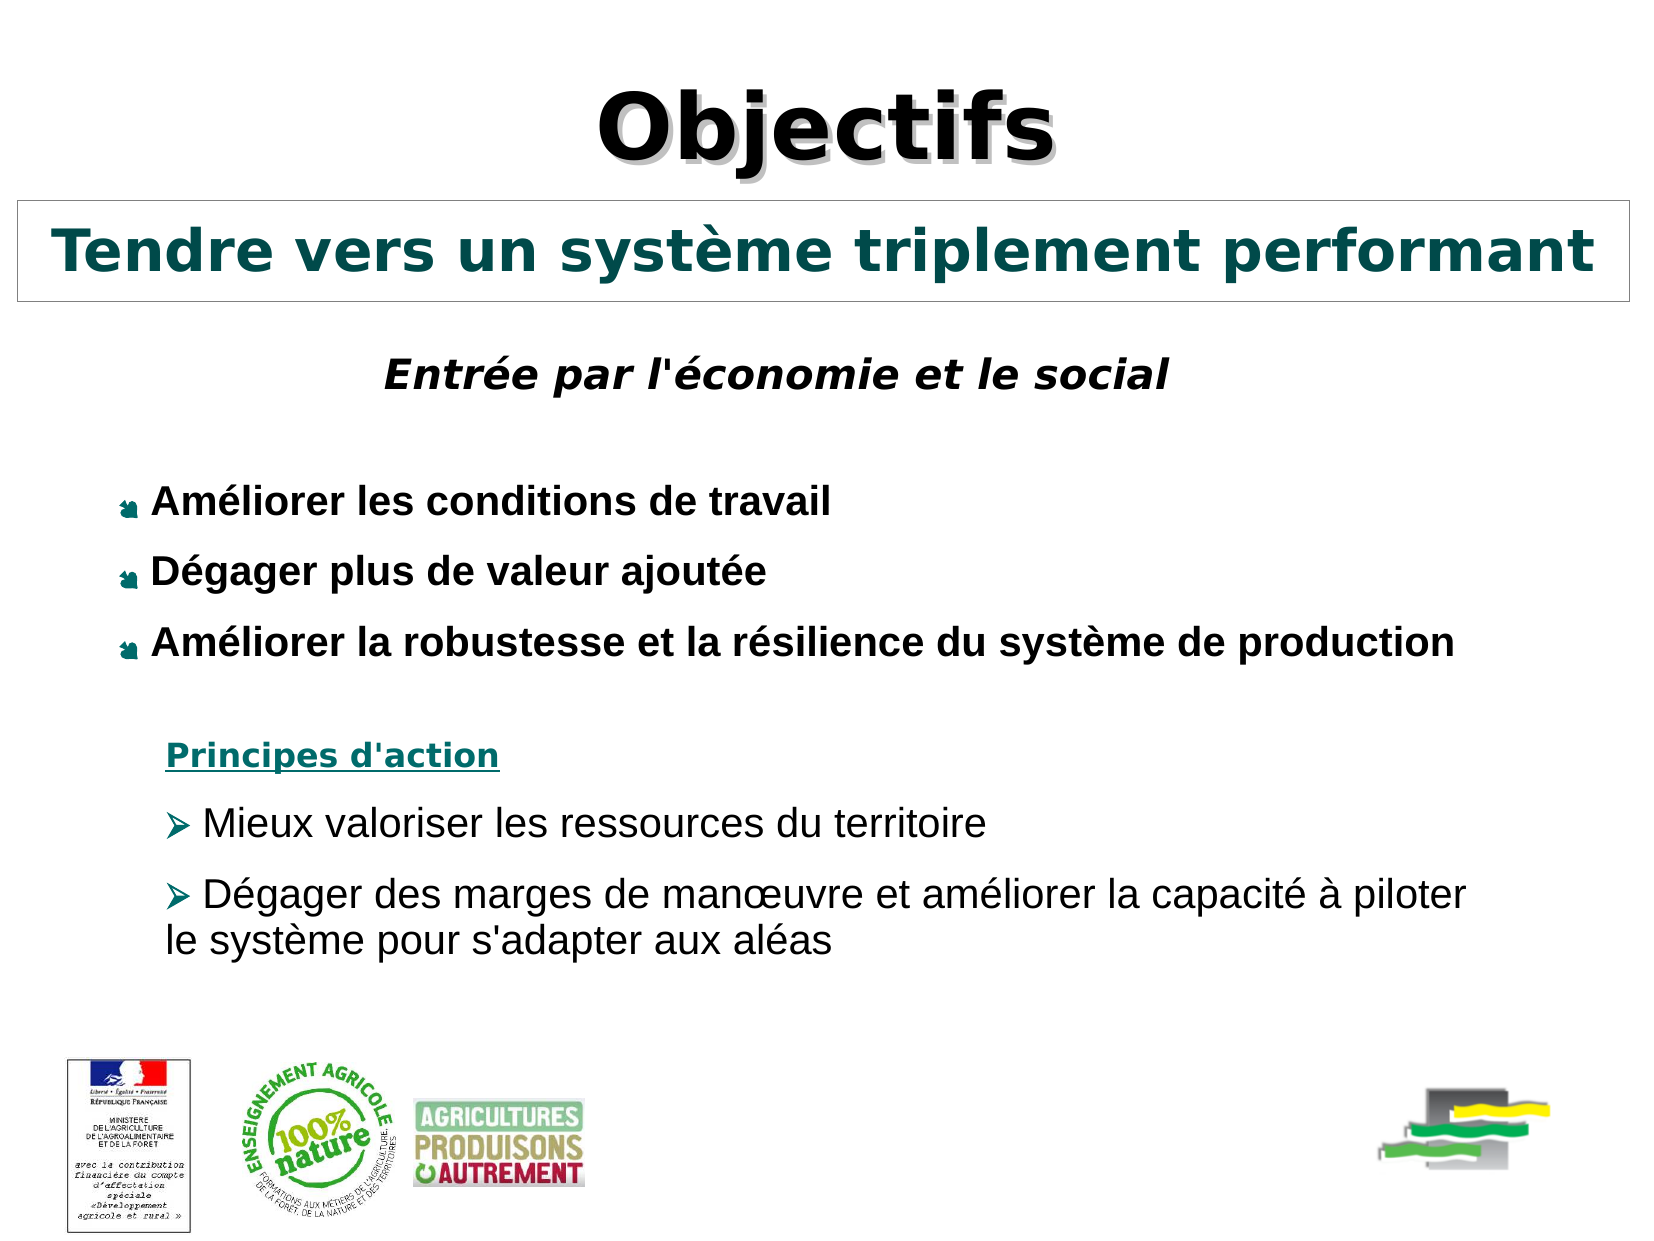

# Objectifs
Tendre vers un système triplement performant
Entrée par l'économie et le social
 Améliorer les conditions de travail
 Dégager plus de valeur ajoutée
 Améliorer la robustesse et la résilience du système de production
Principes d'action
 Mieux valoriser les ressources du territoire
 Dégager des marges de manœuvre et améliorer la capacité à piloter le système pour s'adapter aux aléas